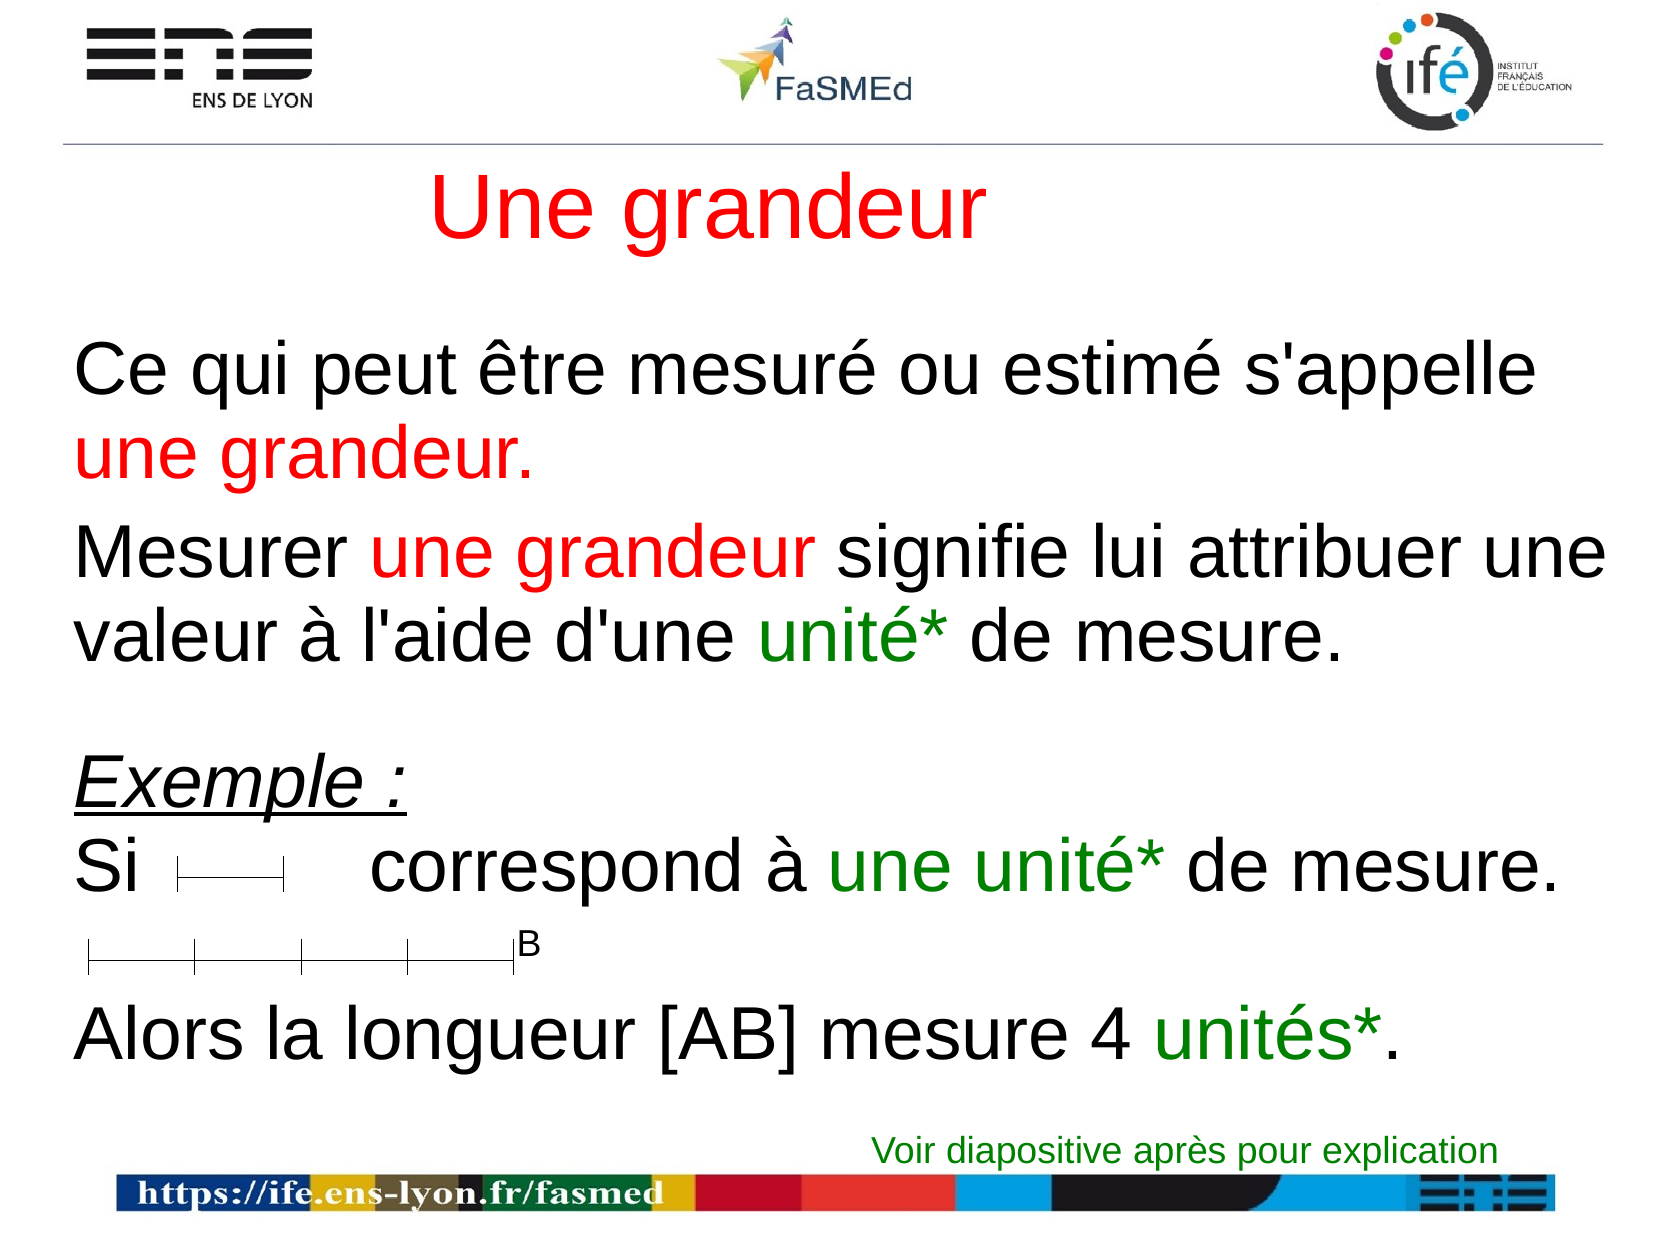

Une grandeur
Ce qui peut être mesuré ou estimé s'appelle une grandeur.
Mesurer une grandeur signifie lui attribuer une valeur à l'aide d'une unité* de mesure.
Exemple :
Si 		correspond à une unité* de mesure.
Alors la longueur [AB] mesure 4 unités*.
A
B
Voir diapositive après pour explication